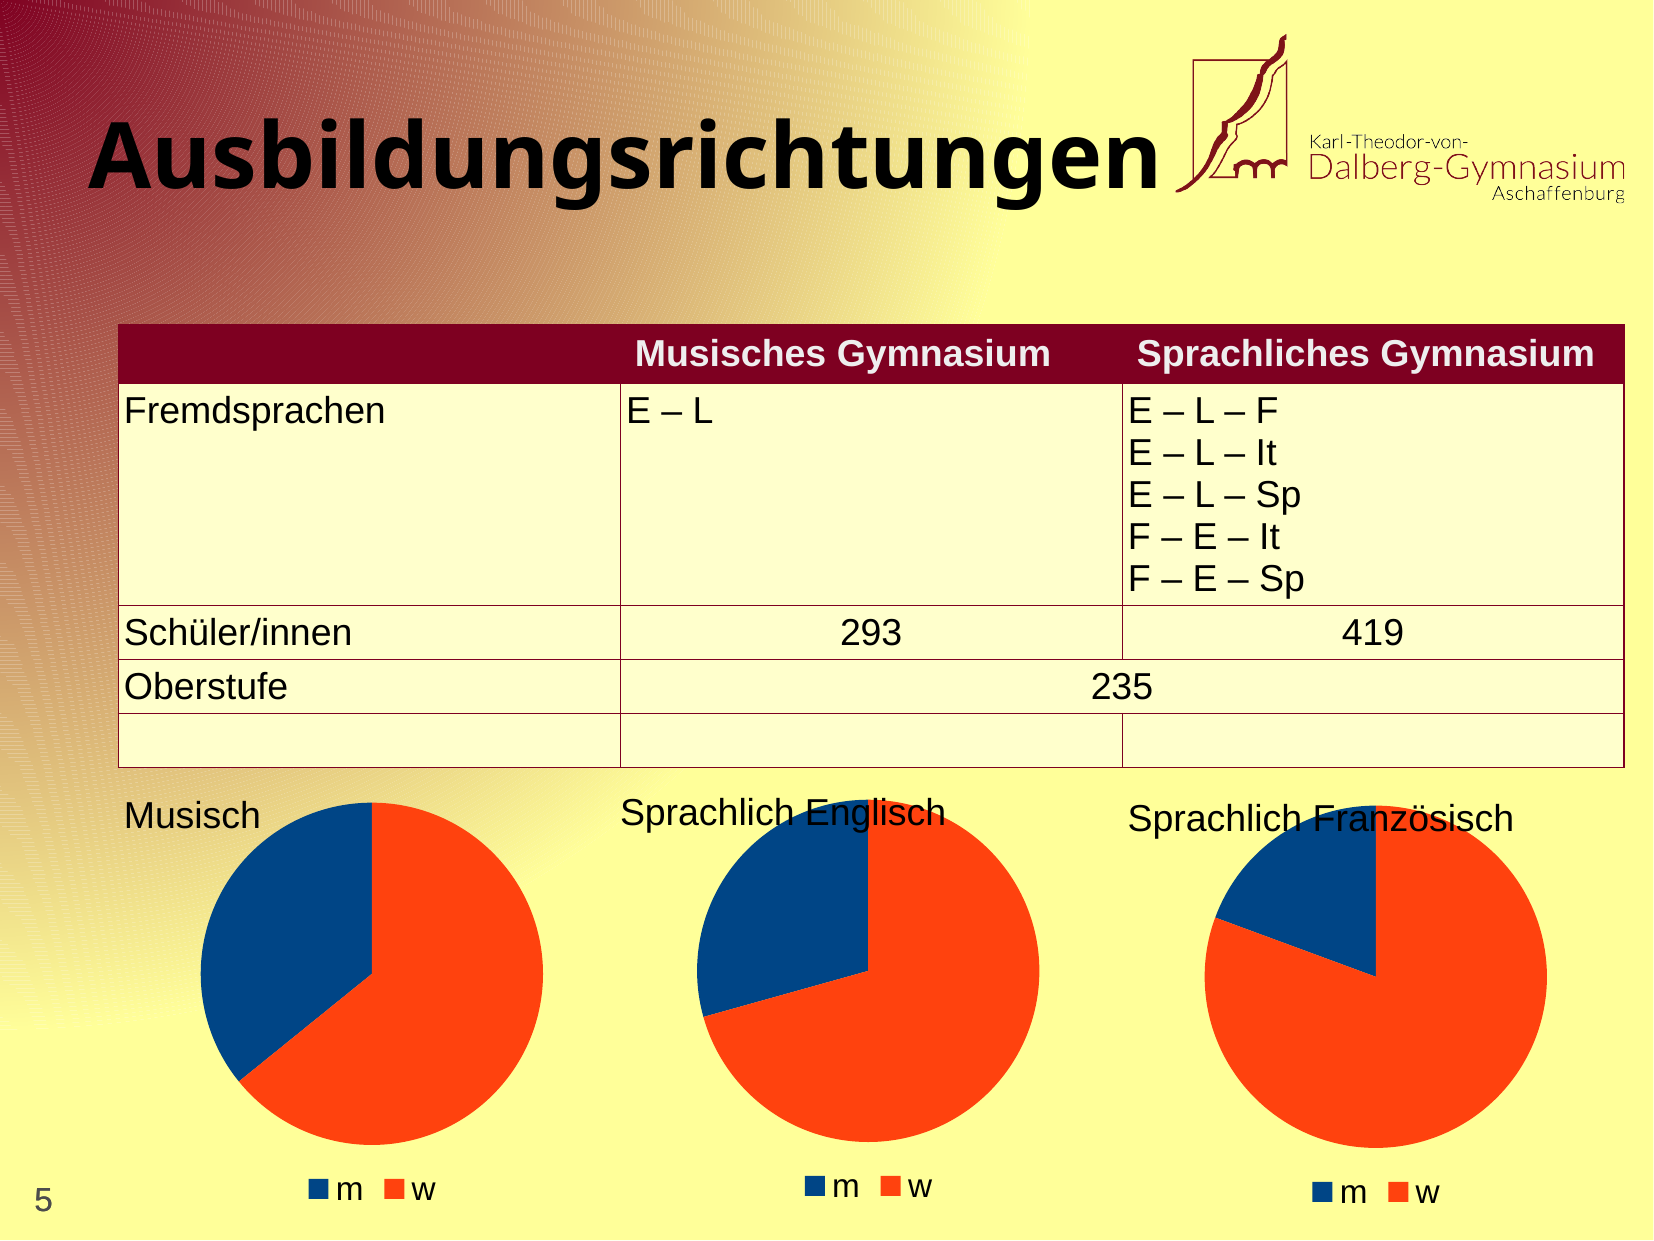

# Ausbildungsrichtungen
| | Musisches Gymnasium | Sprachliches Gymnasium |
| --- | --- | --- |
| Fremdsprachen | E – L | E – L – F E – L – It E – L – Sp F – E – It F – E – Sp |
| Schüler/innen | 293 | 419 |
| Oberstufe | 235 | |
| | | |
### Chart
| Category | Spalte 1 |
|---|---|
| m | 76.0 |
| w | 183.0 |Sprachlich Englisch
### Chart
| Category | Spalte 1 |
|---|---|
| m | 105.0 |
| w | 188.0 |Musisch
### Chart
| Category | Spalte 1 |
|---|---|
| m | 31.0 |
| w | 129.0 |Sprachlich Französisch
5